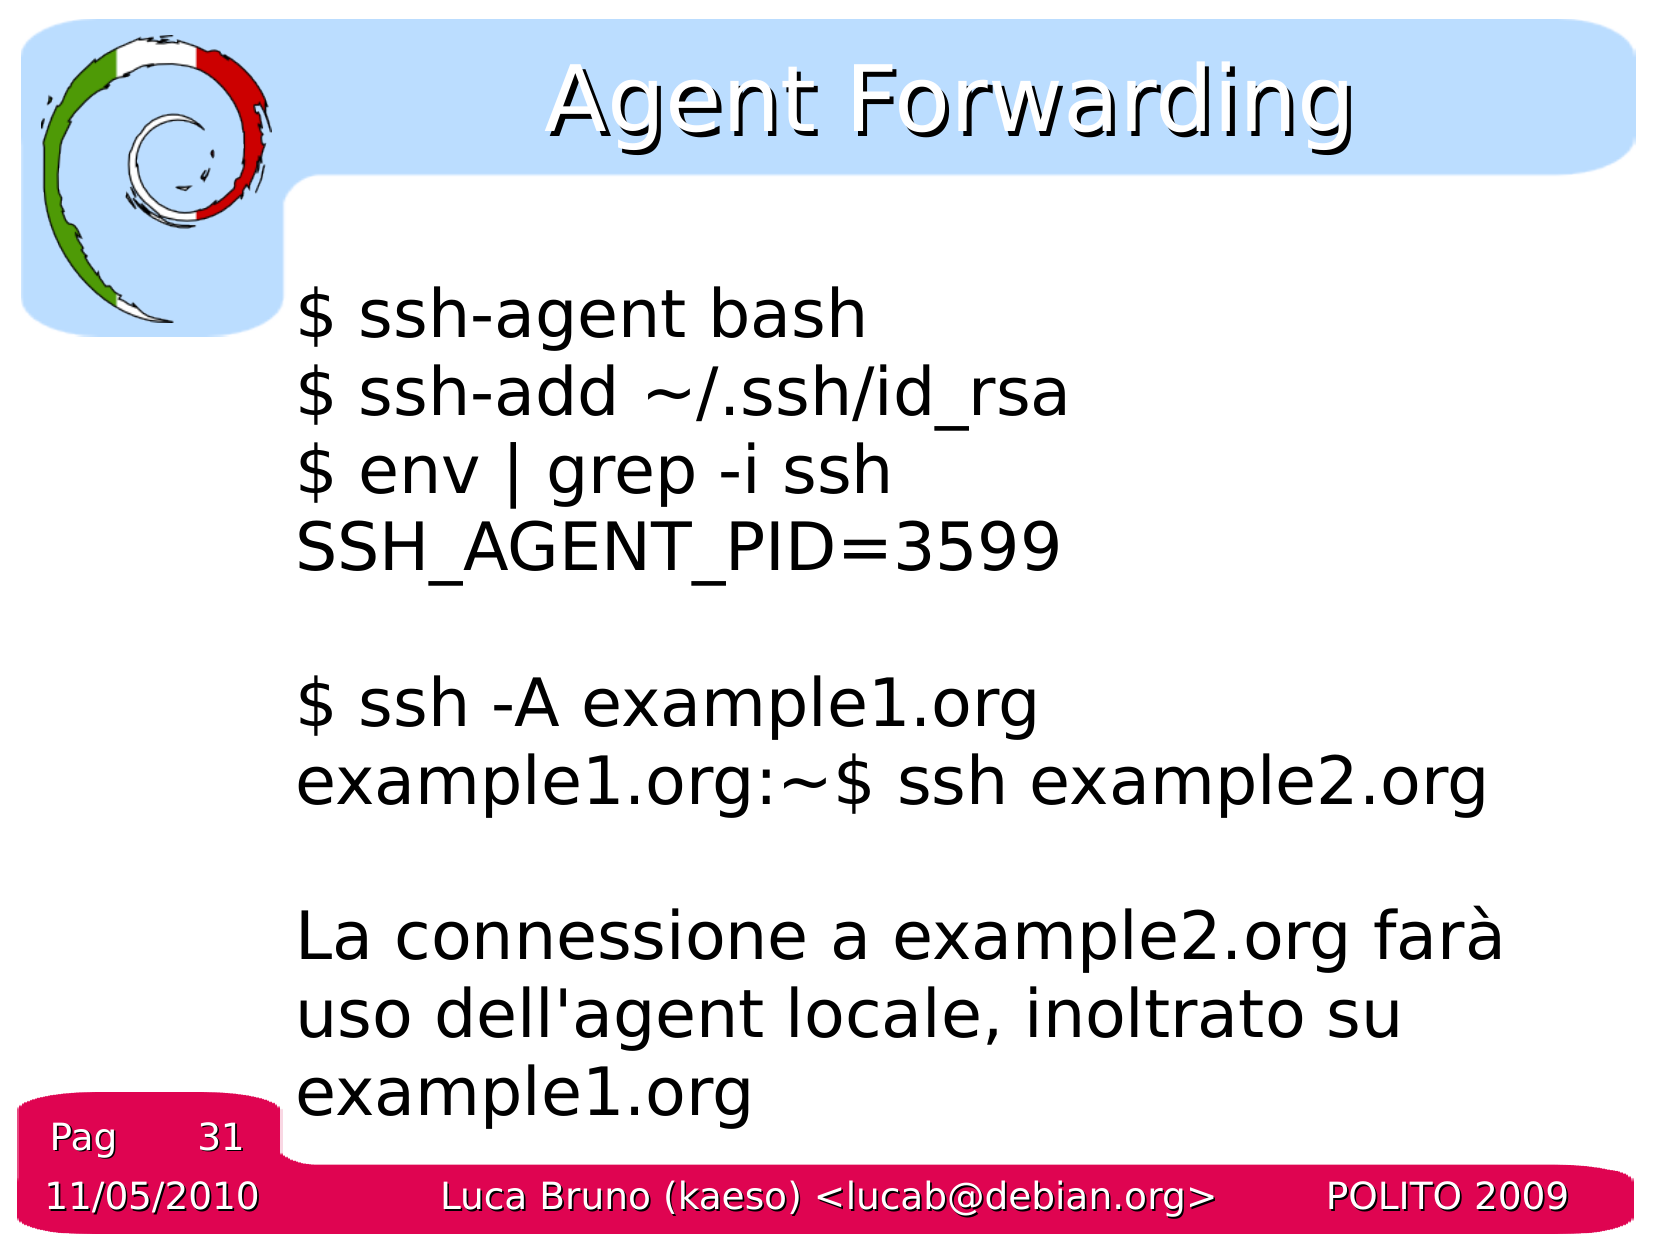

# Agent Forwarding
$ ssh-agent bash
$ ssh-add ~/.ssh/id_rsa
$ env | grep -i ssh
SSH_AGENT_PID=3599
$ ssh -A example1.org
example1.org:~$ ssh example2.org
La connessione a example2.org farà uso dell'agent locale, inoltrato su example1.org
Pag
11/05/2010
Luca Bruno (kaeso) <lucab@debian.org> 		POLITO 2009